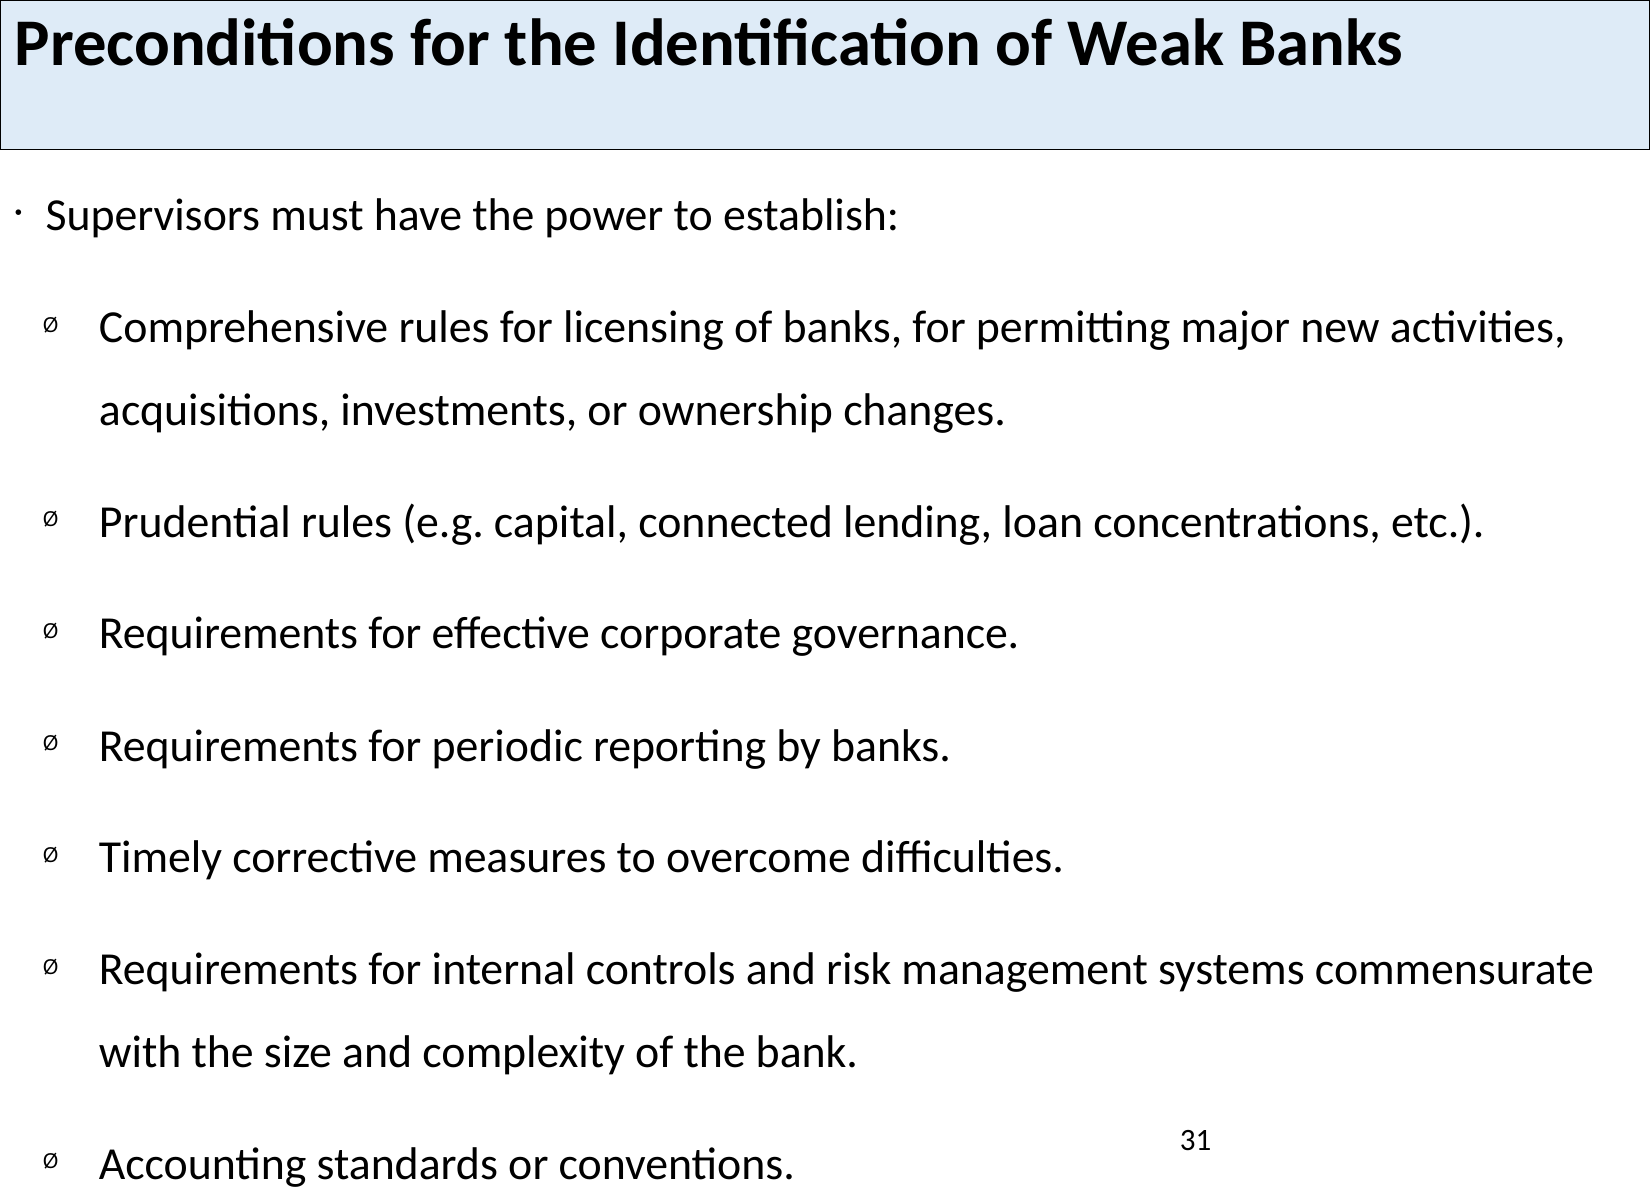

# Preconditions for the Identification of Weak Banks
Supervisors must have the power to establish:
Comprehensive rules for licensing of banks, for permitting major new activities, acquisitions, investments, or ownership changes.
Prudential rules (e.g. capital, connected lending, loan concentrations, etc.).
Requirements for effective corporate governance.
Requirements for periodic reporting by banks.
Timely corrective measures to overcome difficulties.
Requirements for internal controls and risk management systems commensurate with the size and complexity of the bank.
Accounting standards or conventions.
The scope and standards for bank audits.